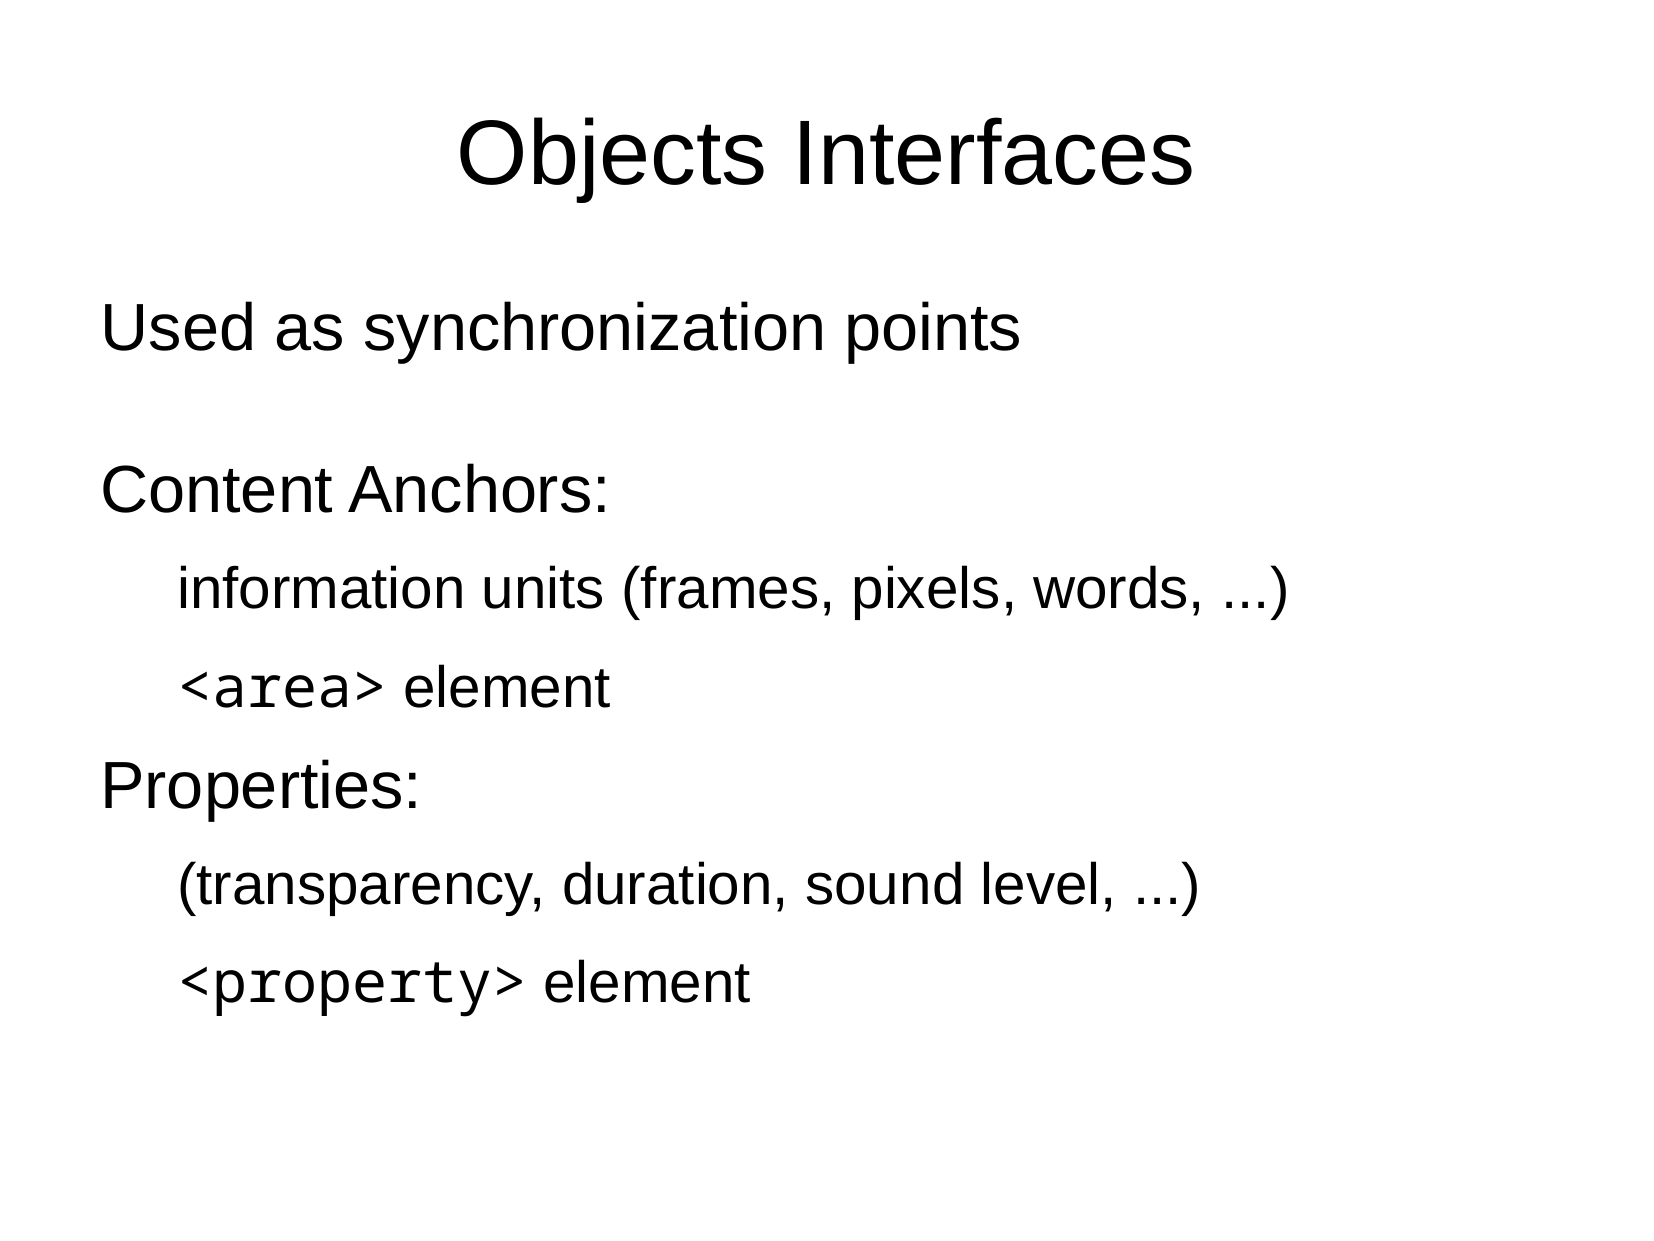

# Objects Interfaces
Used as synchronization points
Content Anchors:
information units (frames, pixels, words, ...)
<area> element
Properties:
(transparency, duration, sound level, ...)
<property> element